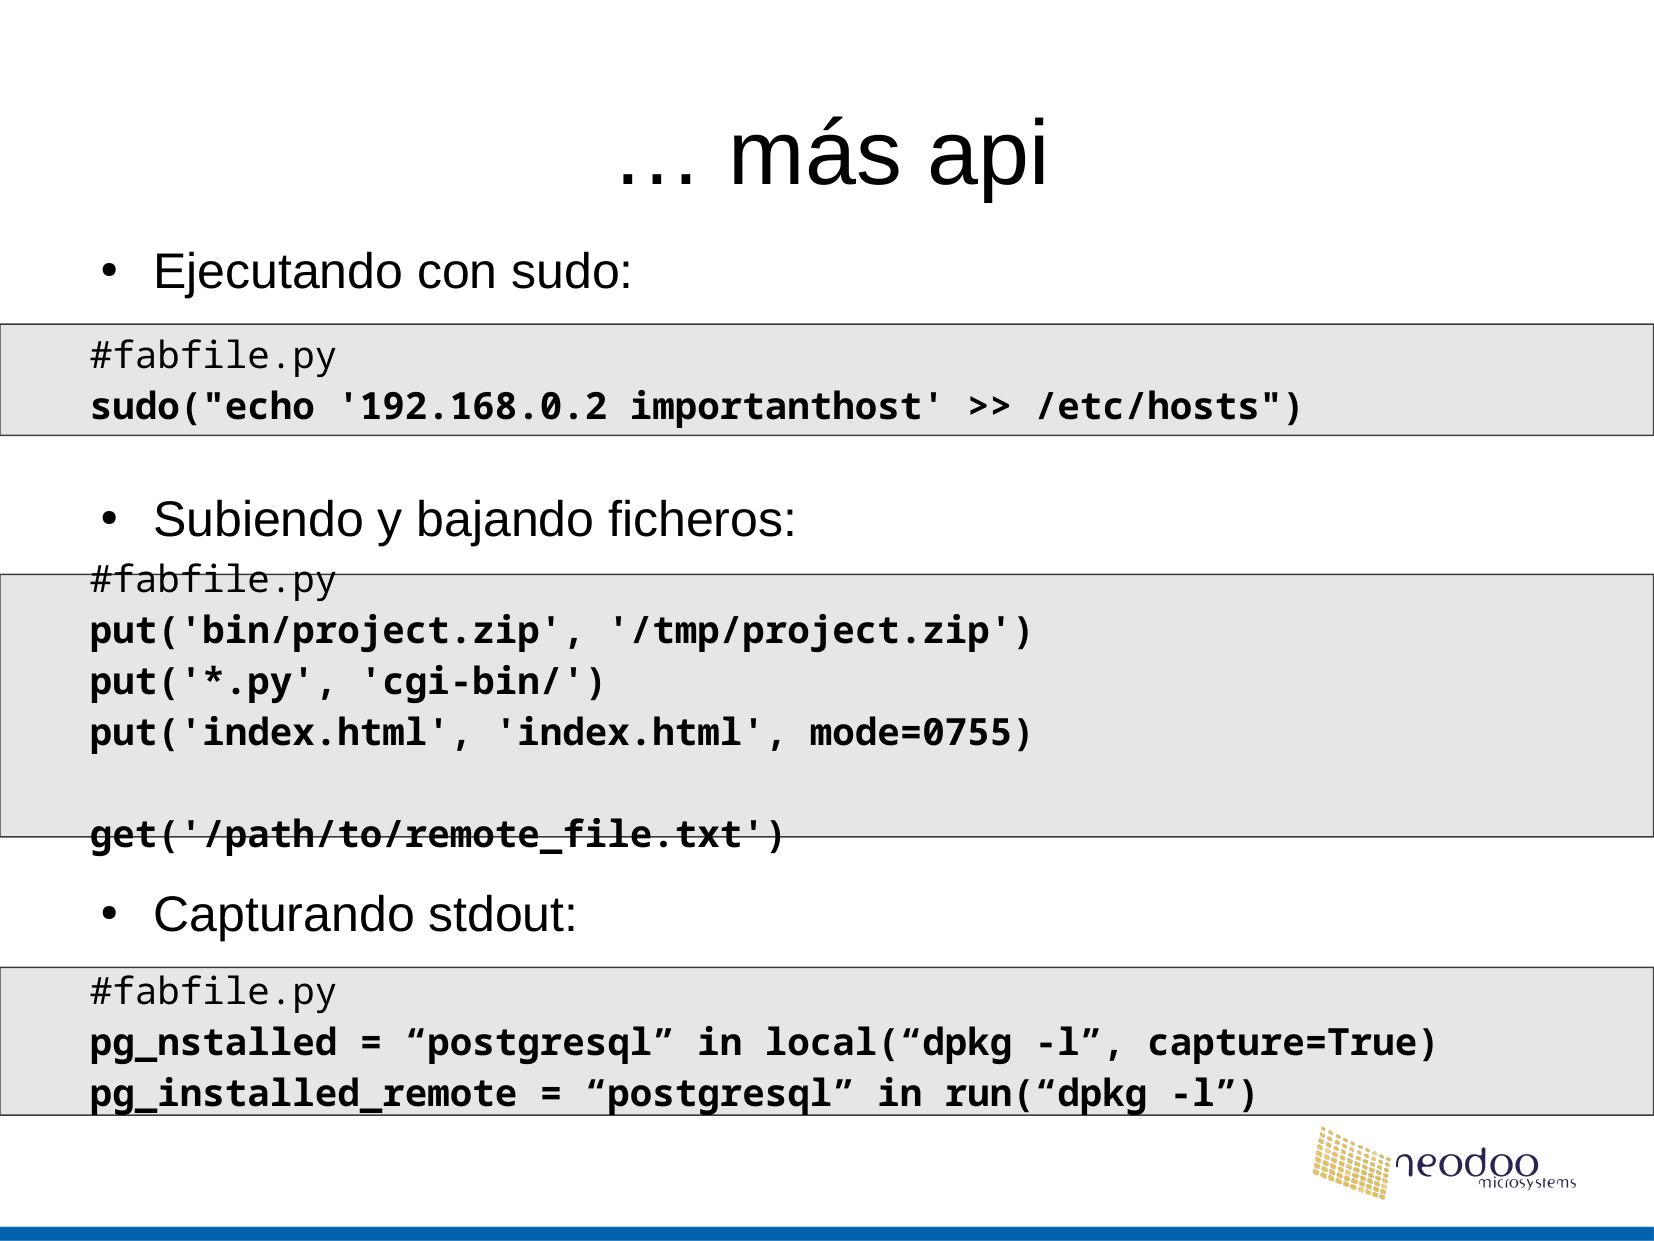

# … más api
Ejecutando con sudo:
	#fabfile.py
	sudo("echo '192.168.0.2 importanthost' >> /etc/hosts")
Subiendo y bajando ficheros:
	#fabfile.py
	put('bin/project.zip', '/tmp/project.zip')
	put('*.py', 'cgi-bin/')
	put('index.html', 'index.html', mode=0755)
	get('/path/to/remote_file.txt')
Capturando stdout:
	#fabfile.py
	pg_nstalled = “postgresql” in local(“dpkg -l”, capture=True)
	pg_installed_remote = “postgresql” in run(“dpkg -l”)